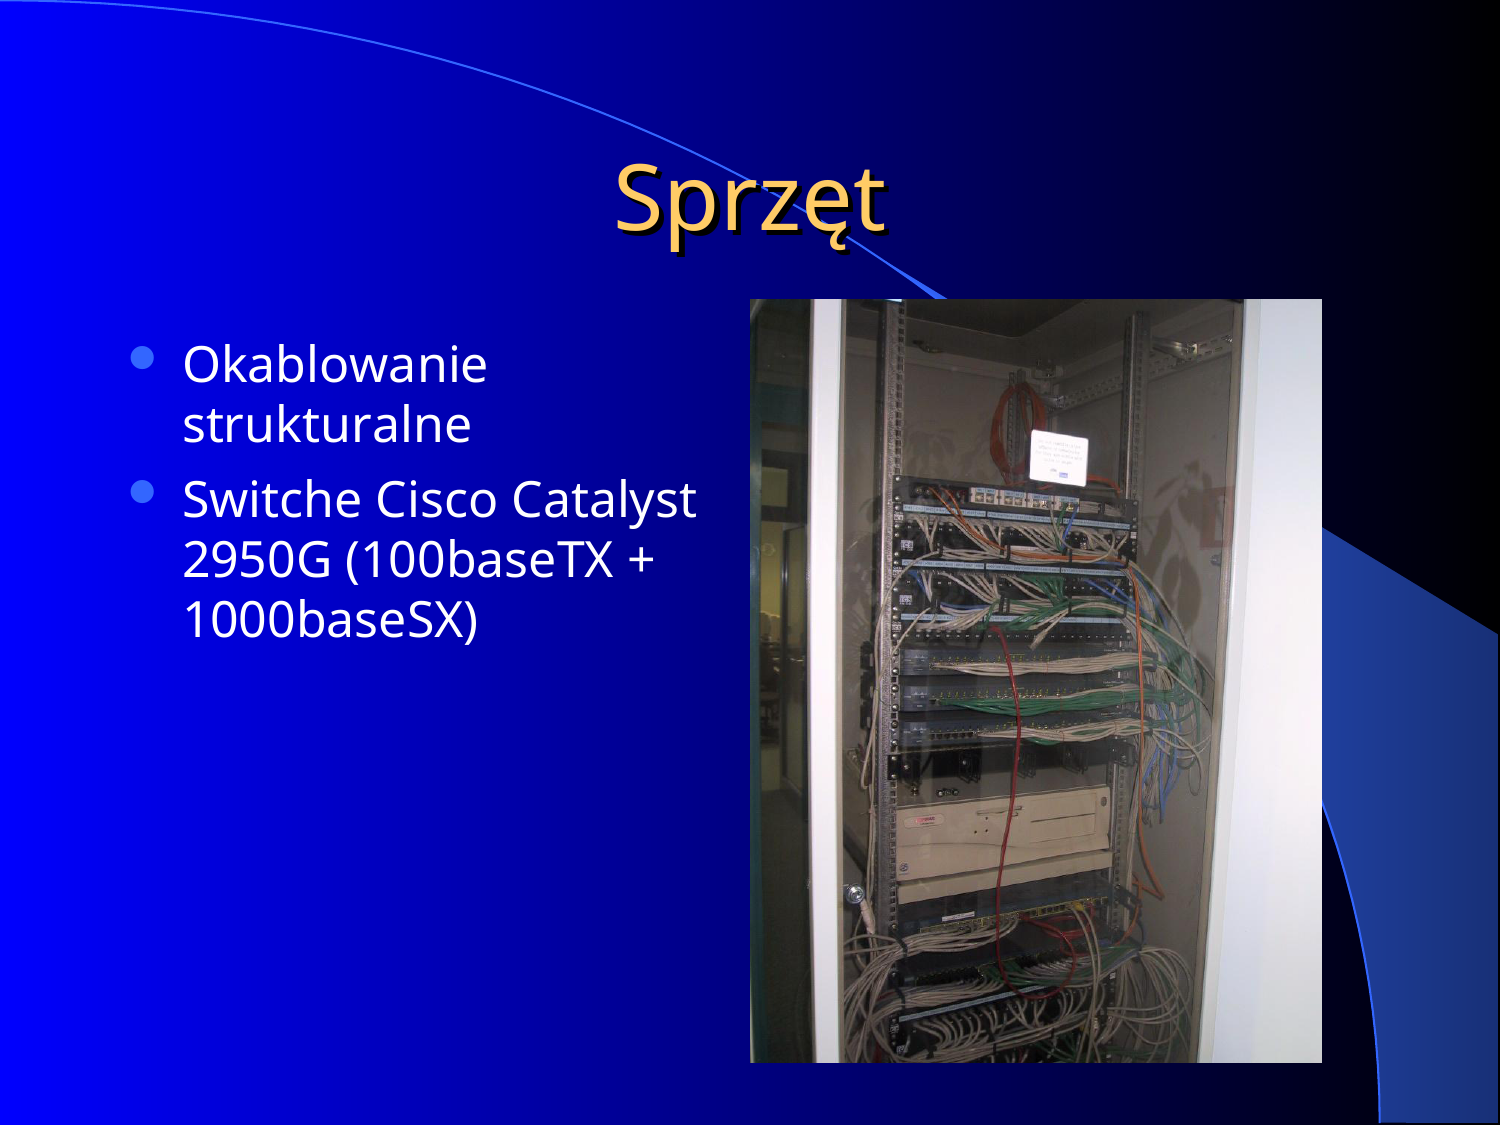

# Sprzęt
Okablowanie strukturalne
Switche Cisco Catalyst 2950G (100baseTX + 1000baseSX)